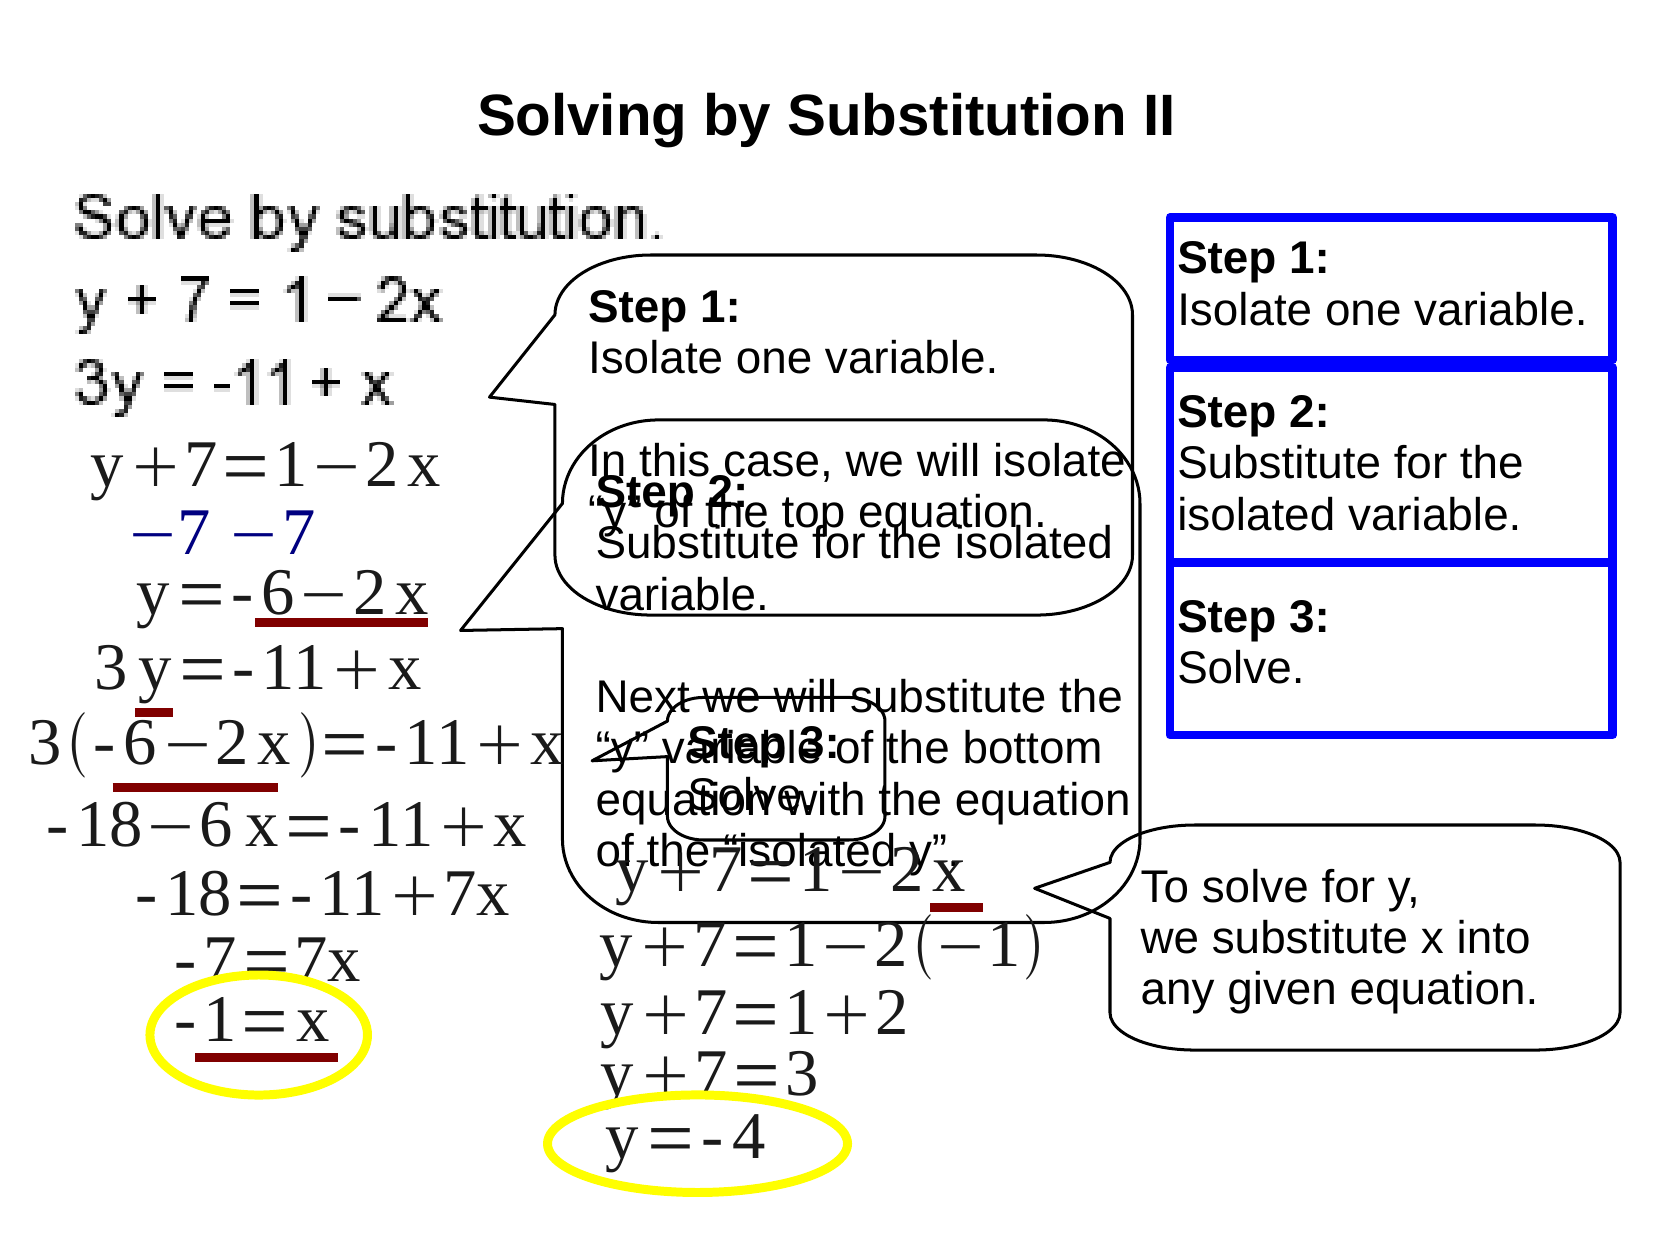

Solving by Substitution II
Step 1:
Isolate one variable.
Step 2:
Substitute for the isolated variable.
Step 3:
Solve.
Step 1:
Isolate one variable.
In this case, we will isolate
“y” of the top equation.
Step 2:
Substitute for the isolated
variable.
Next we will substitute the
“y” variable of the bottom
equation with the equation
of the “isolated y”.
Step 3:
Solve.
To solve for y,
we substitute x into
any given equation.